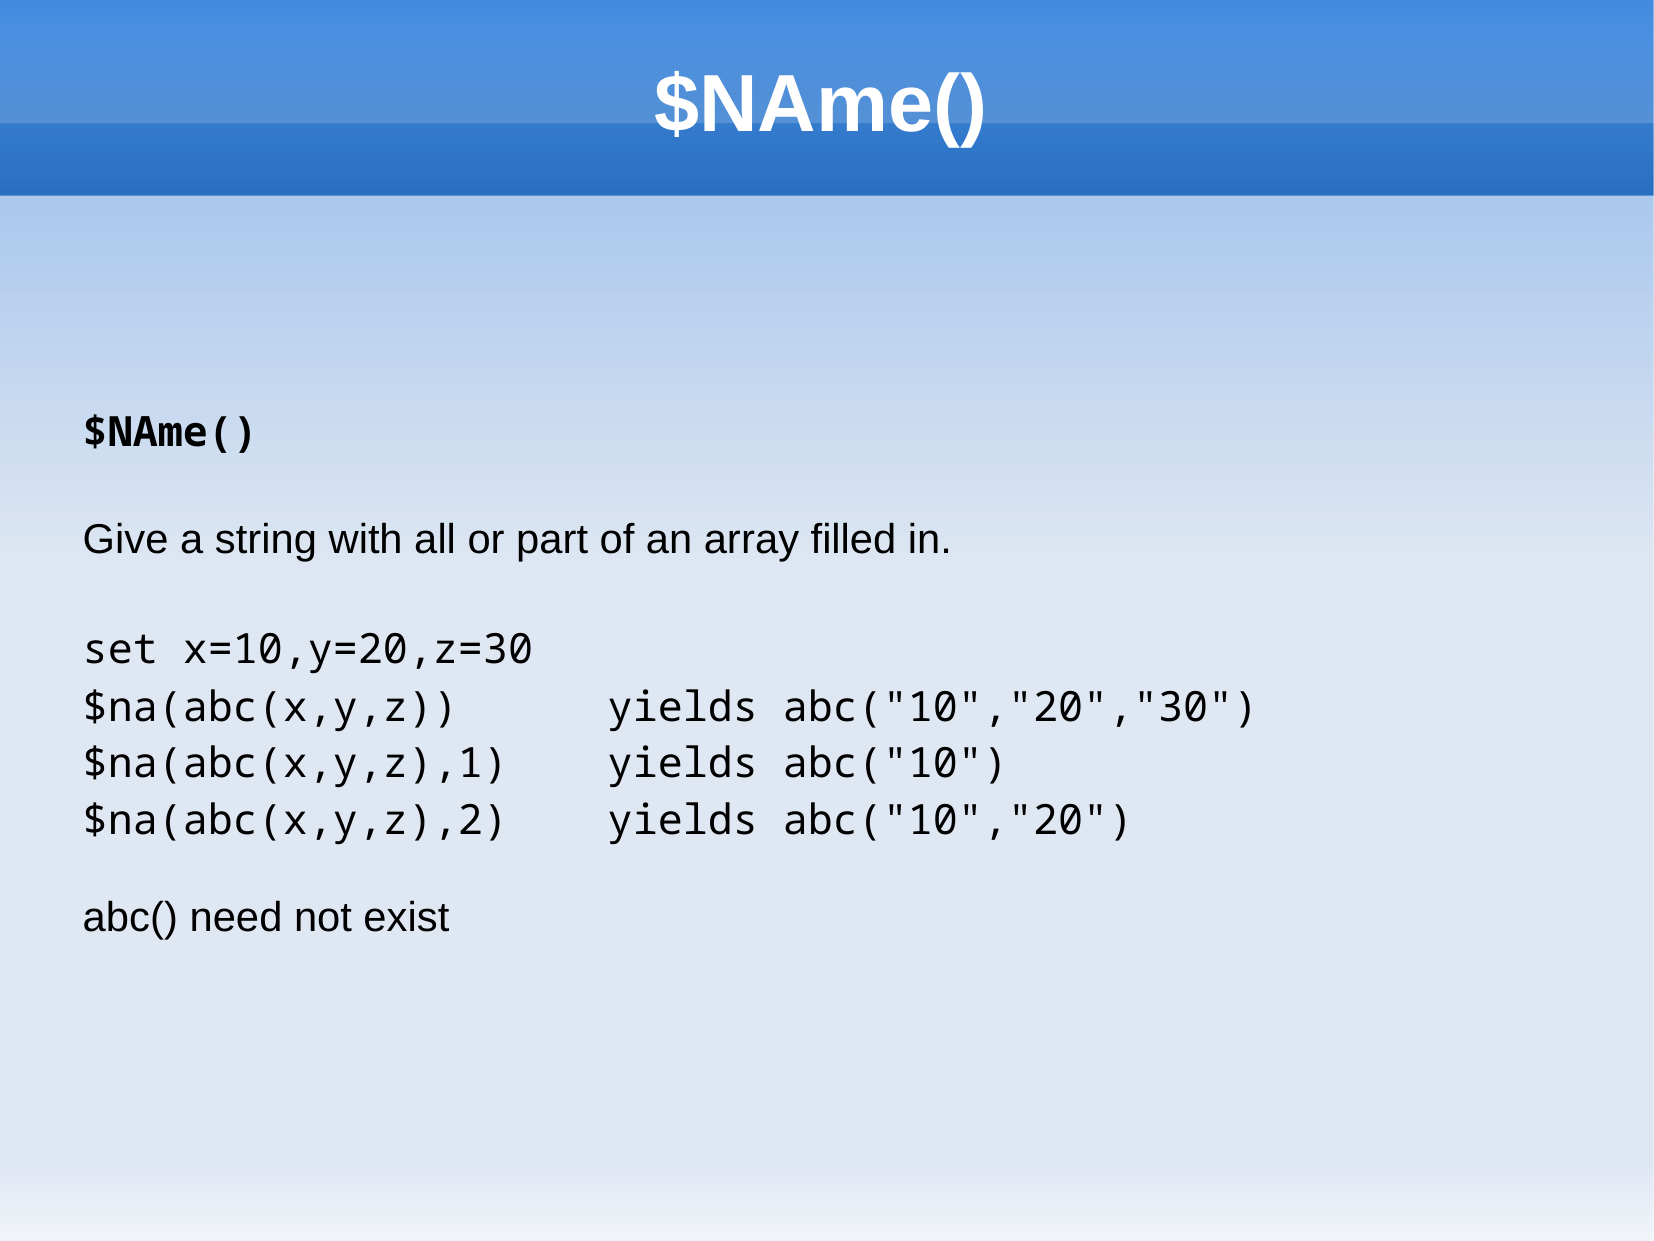

# $NAme()
$NAme()
Give a string with all or part of an array filled in.
set x=10,y=20,z=30
$na(abc(x,y,z))		yields abc("10","20","30")
$na(abc(x,y,z),1)		yields abc("10")
$na(abc(x,y,z),2)		yields abc("10","20")
abc() need not exist